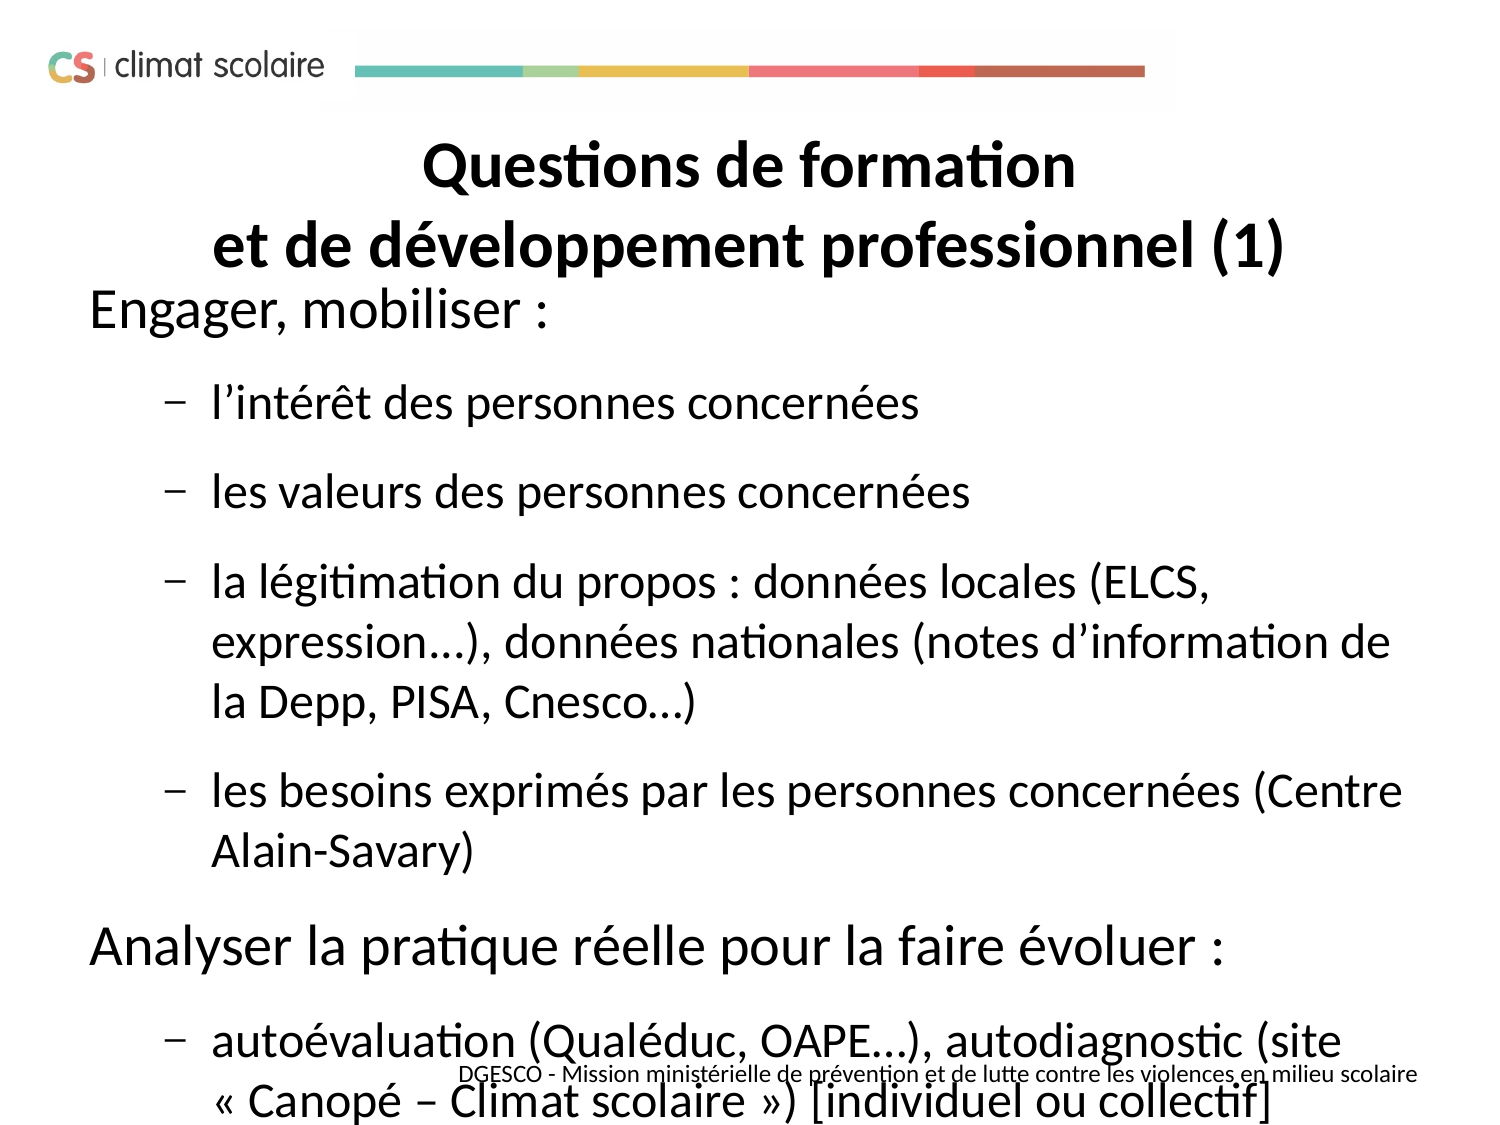

# Questions de formation et de développement professionnel (1)
Engager, mobiliser :
l’intérêt des personnes concernées
les valeurs des personnes concernées
la légitimation du propos : données locales (ELCS, expression...), données nationales (notes d’information de la Depp, PISA, Cnesco…)
les besoins exprimés par les personnes concernées (Centre Alain-Savary)
Analyser la pratique réelle pour la faire évoluer :
autoévaluation (Qualéduc, OAPE…), autodiagnostic (site « Canopé – Climat scolaire ») [individuel ou collectif]
observation et analyse des pratiques (selon les composantes du climat scolaire, selon les besoins psychologiques fondamentaux…)